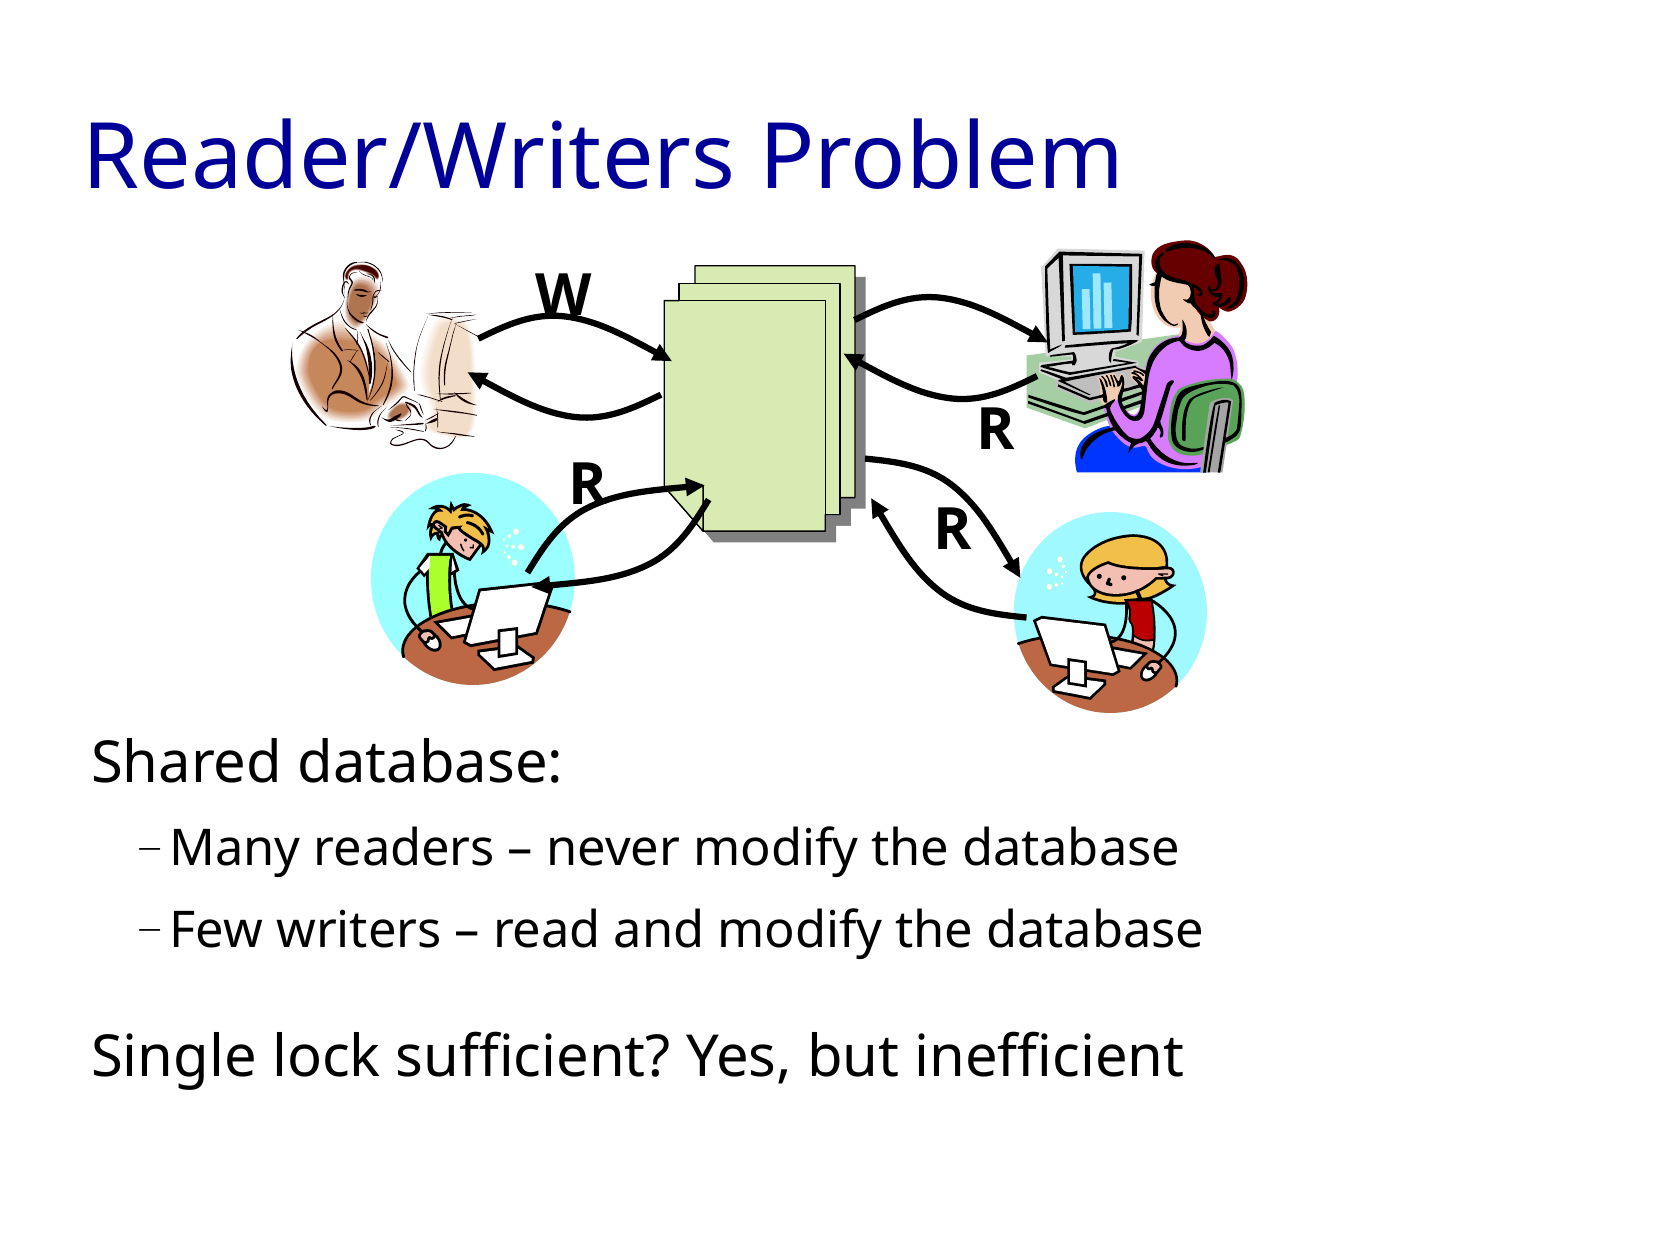

# Reader/Writers Problem
W
R
R
R
Shared database:
Many readers – never modify the database
Few writers – read and modify the database
Single lock sufficient? Yes, but inefficient